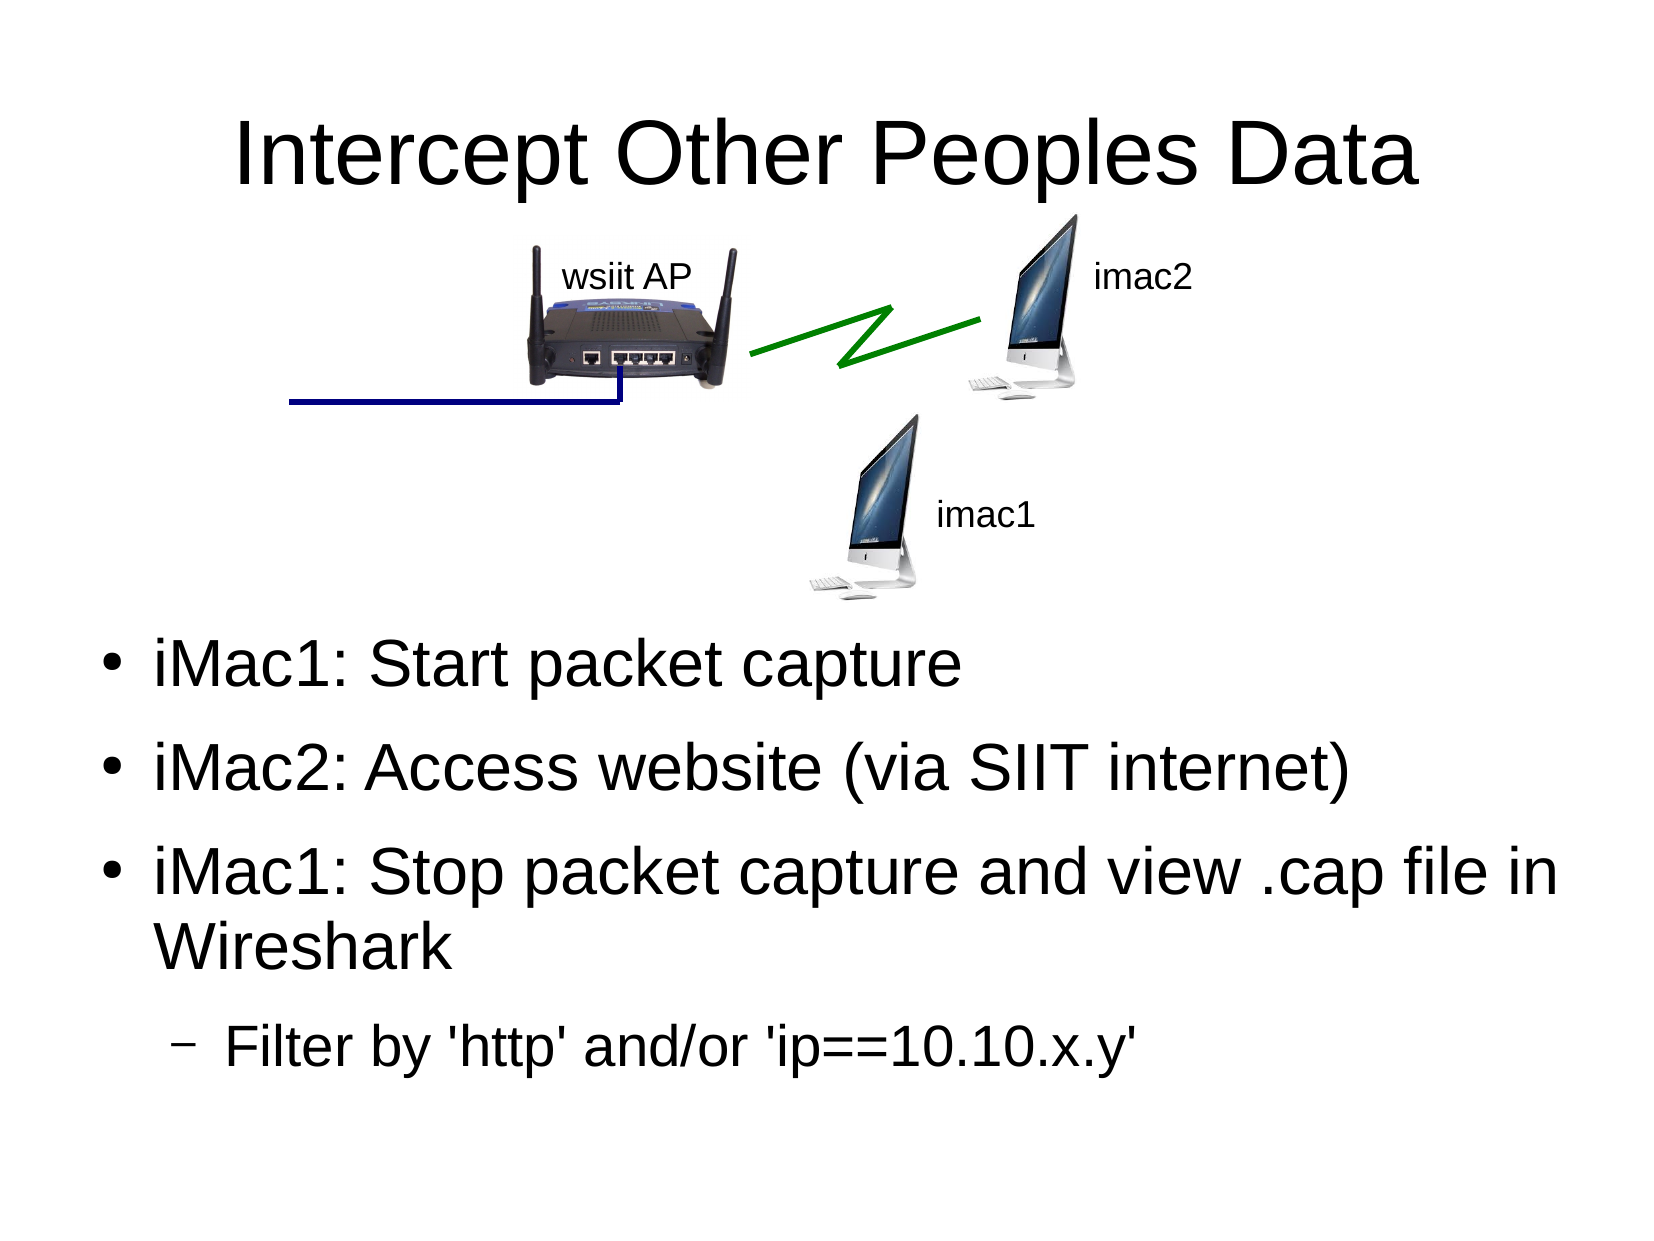

# Intercept Other Peoples Data
wsiit AP
imac2
imac1
iMac1: Start packet capture
iMac2: Access website (via SIIT internet)
iMac1: Stop packet capture and view .cap file in Wireshark
Filter by 'http' and/or 'ip==10.10.x.y'